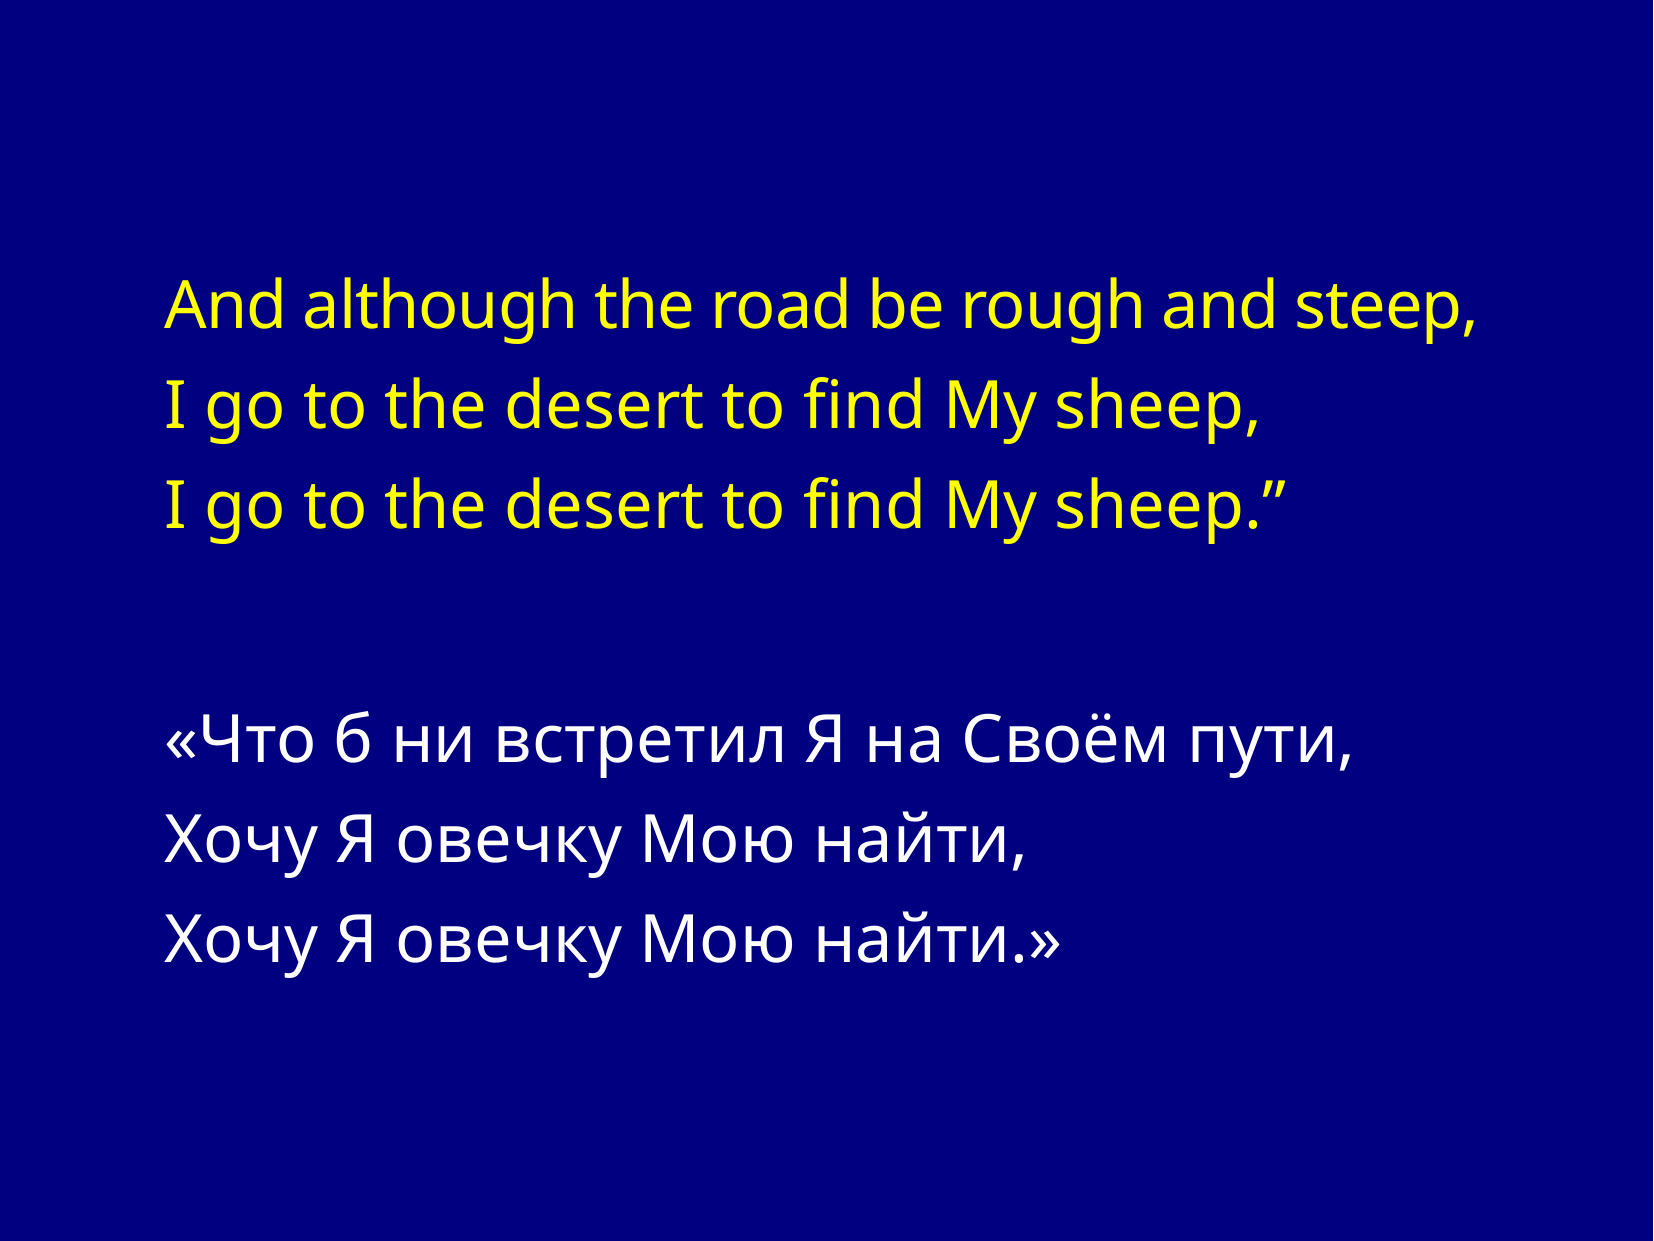

And although the road be rough and steep,
	I go to the desert to find My sheep,
	I go to the desert to find My sheep.”
	«Что б ни встретил Я на Своём пути,
	Хочу Я овечку Мою найти,
	Хочу Я овечку Мою найти.»